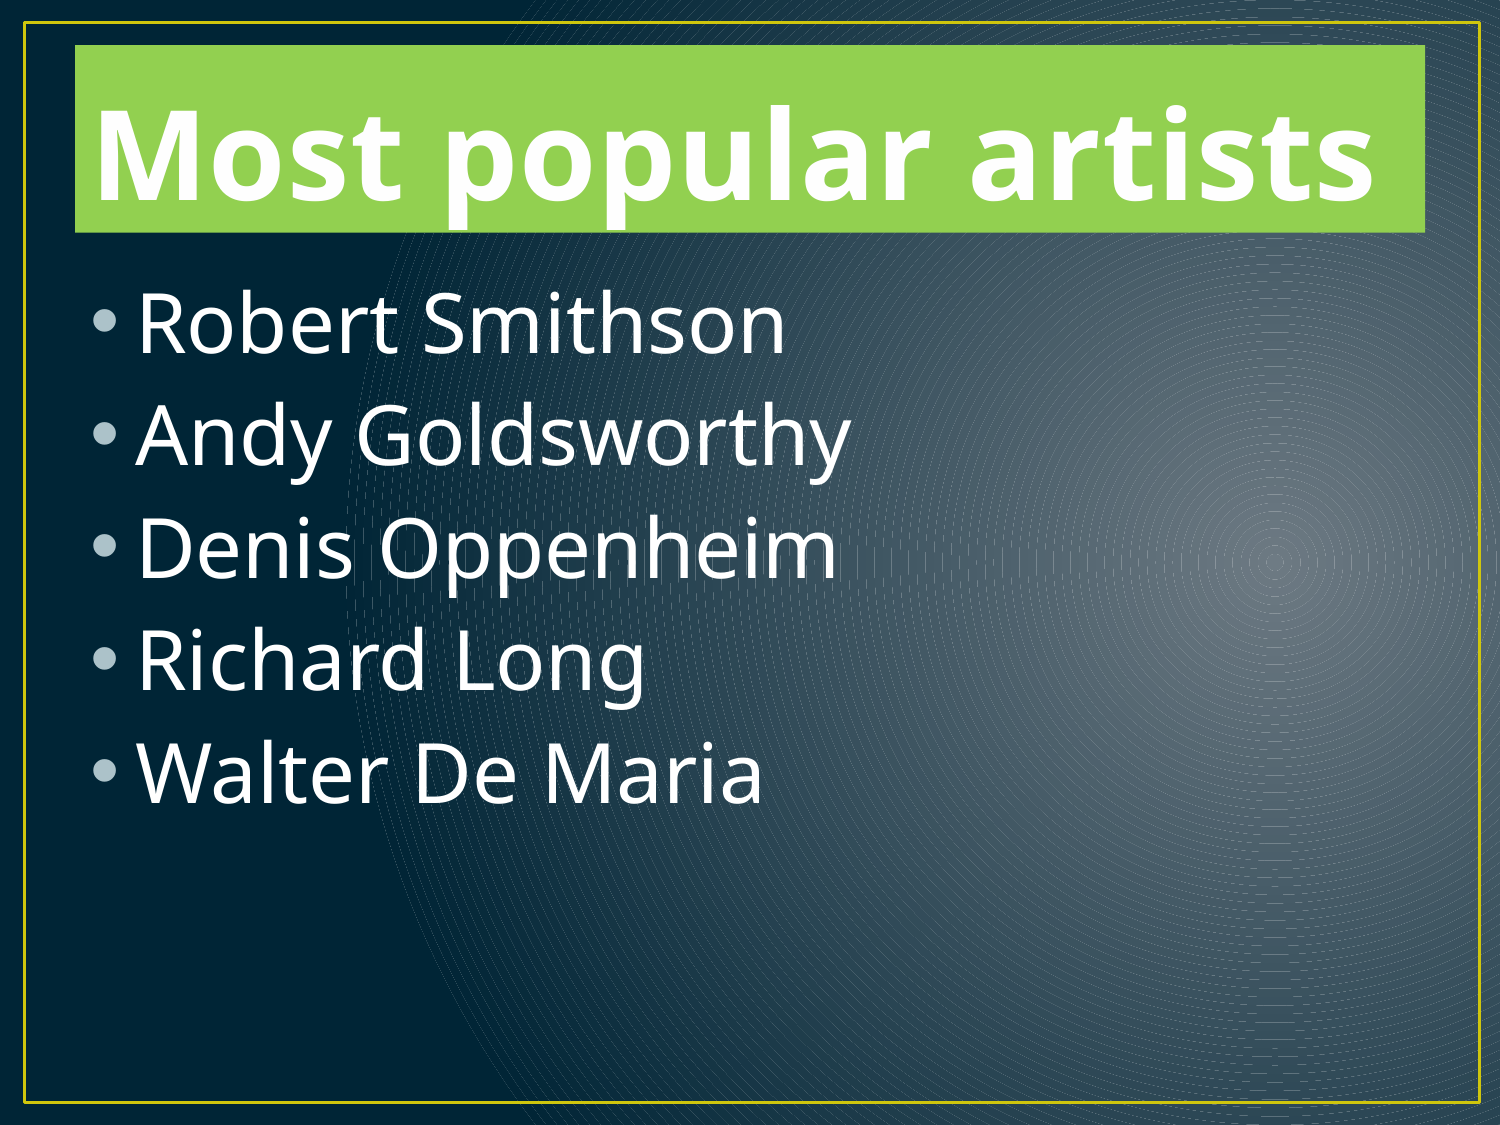

# Most popular artists
Robert Smithson
Andy Goldsworthy
Denis Oppenheim
Richard Long
Walter De Maria